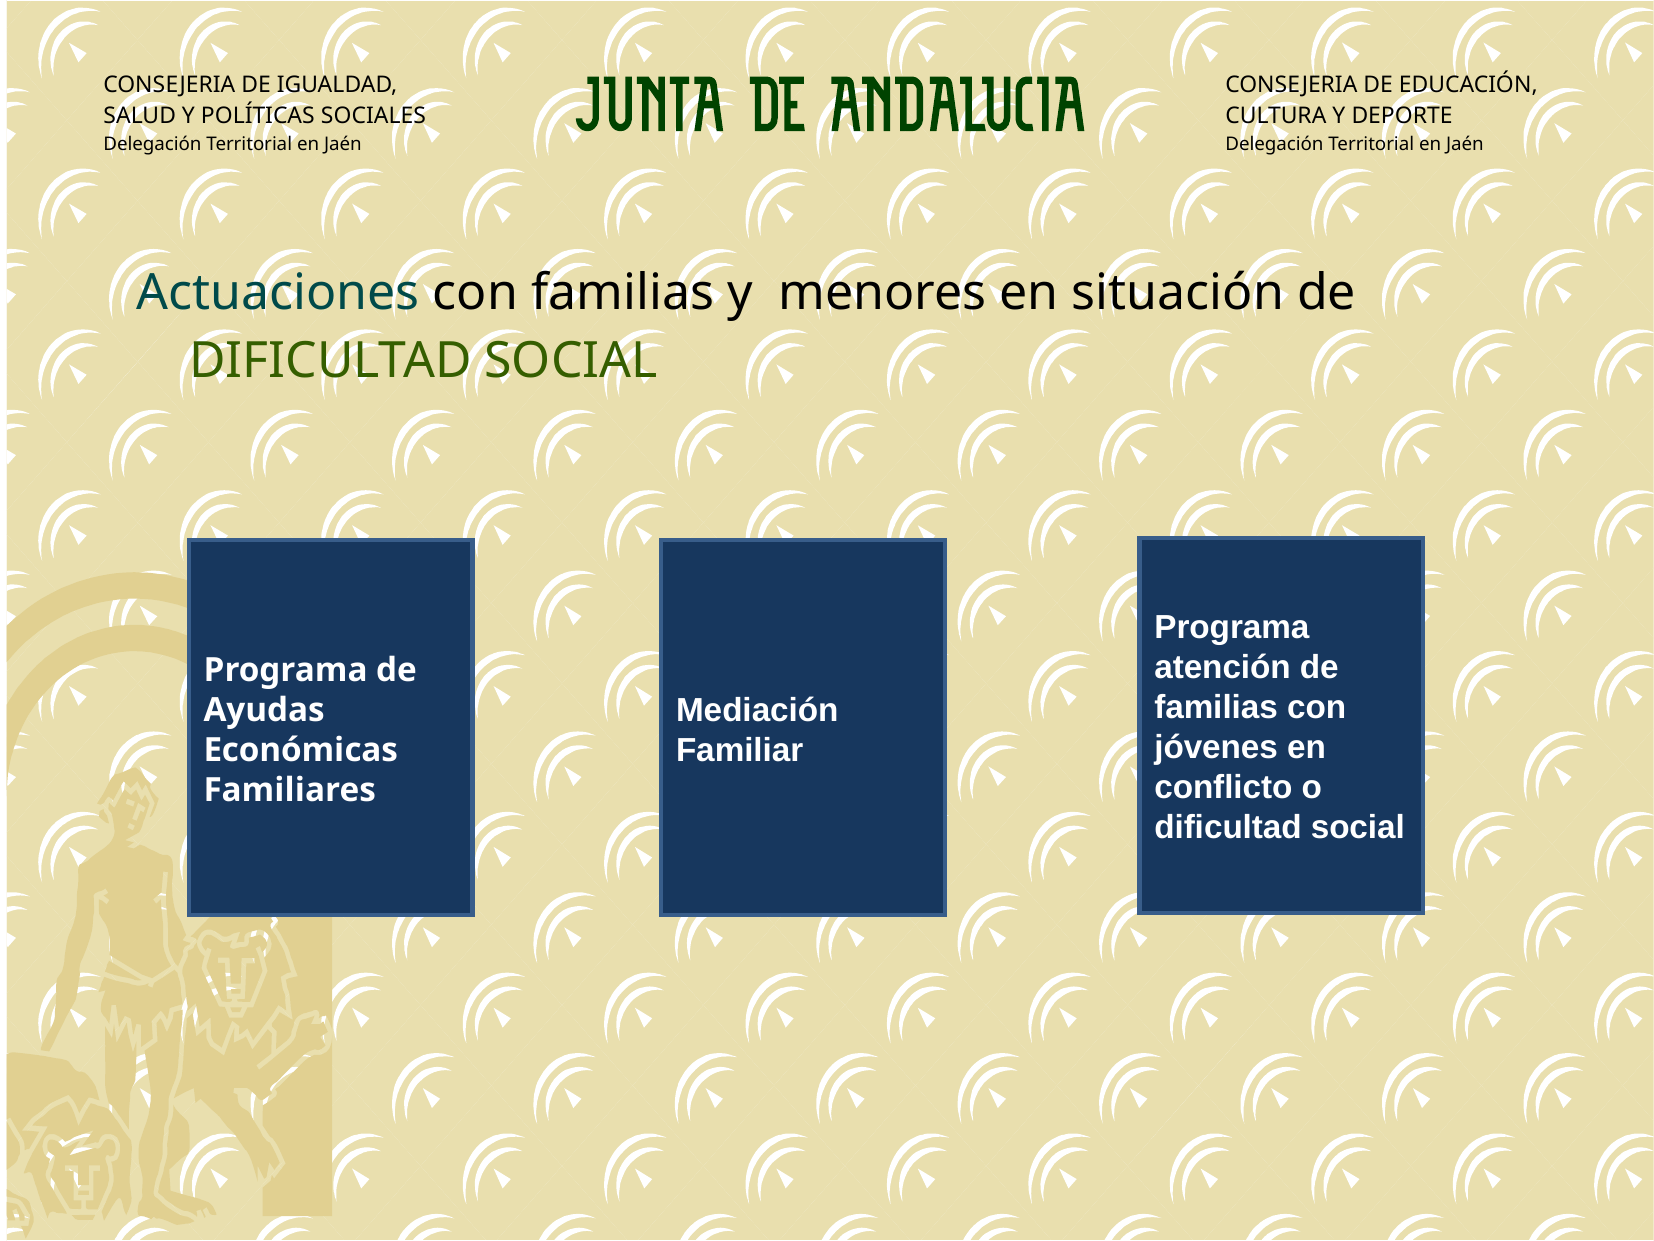

CONSEJERIA DE IGUALDAD,
SALUD Y POLÍTICAS SOCIALES
Delegación Territorial en Jaén
CONSEJERIA DE EDUCACIÓN,
CULTURA Y DEPORTE
Delegación Territorial en Jaén
Actuaciones con familias y menores en situación de DIFICULTAD SOCIAL
Programa atención de familias con jóvenes en conflicto o dificultad social
Programa de Ayudas Económicas Familiares
Mediación Familiar